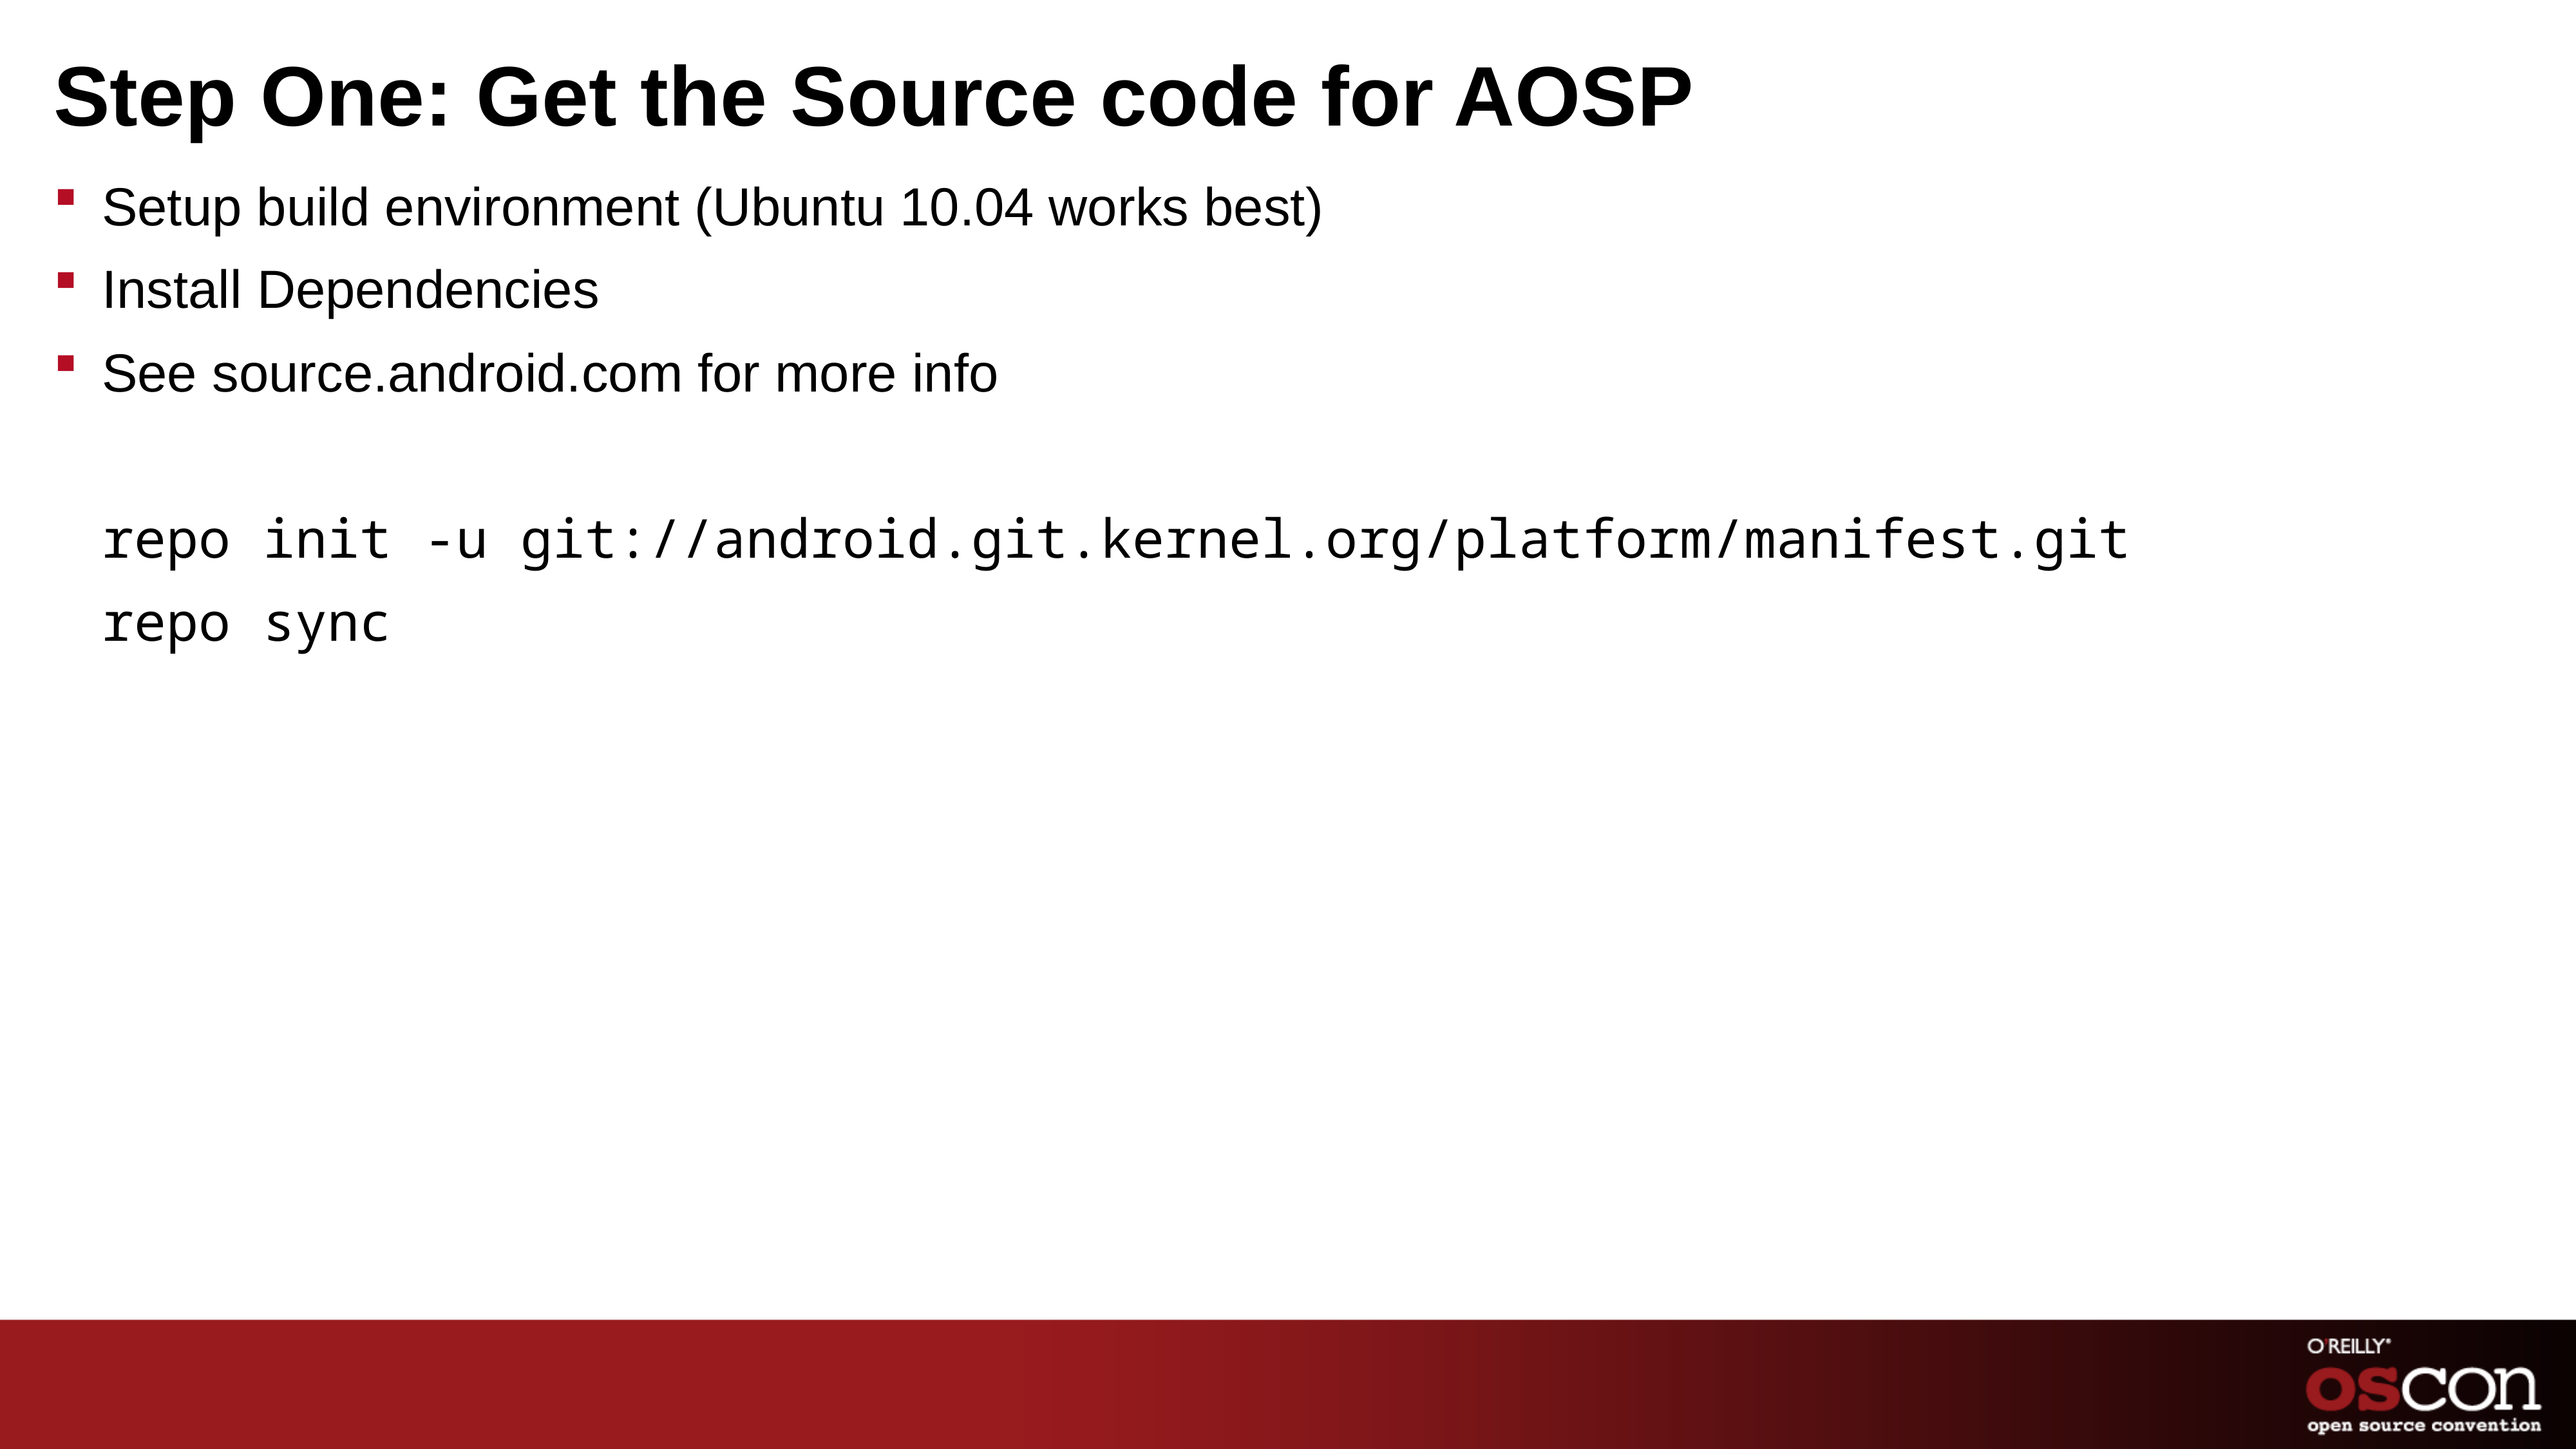

# Step One: Get the Source code for AOSP
Setup build environment (Ubuntu 10.04 works best)
Install Dependencies
See source.android.com for more info
repo init -u git://android.git.kernel.org/platform/manifest.git
repo sync